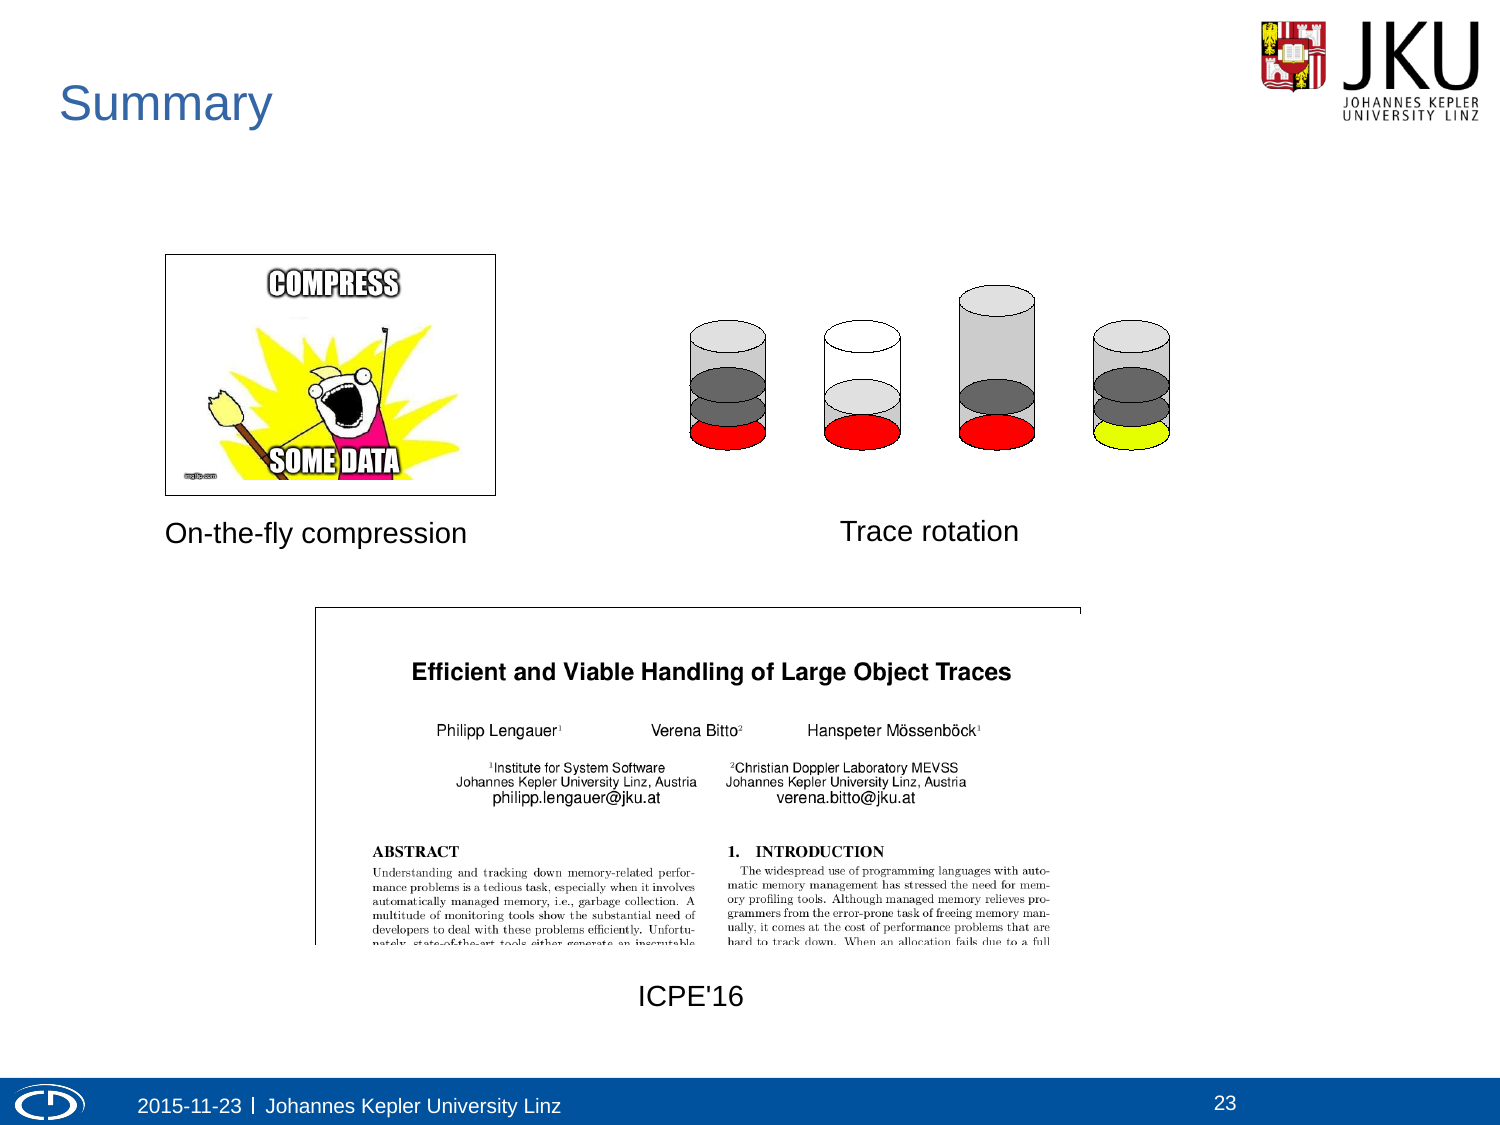

# Summary
Trace rotation
On-the-fly compression
ICPE'16
23